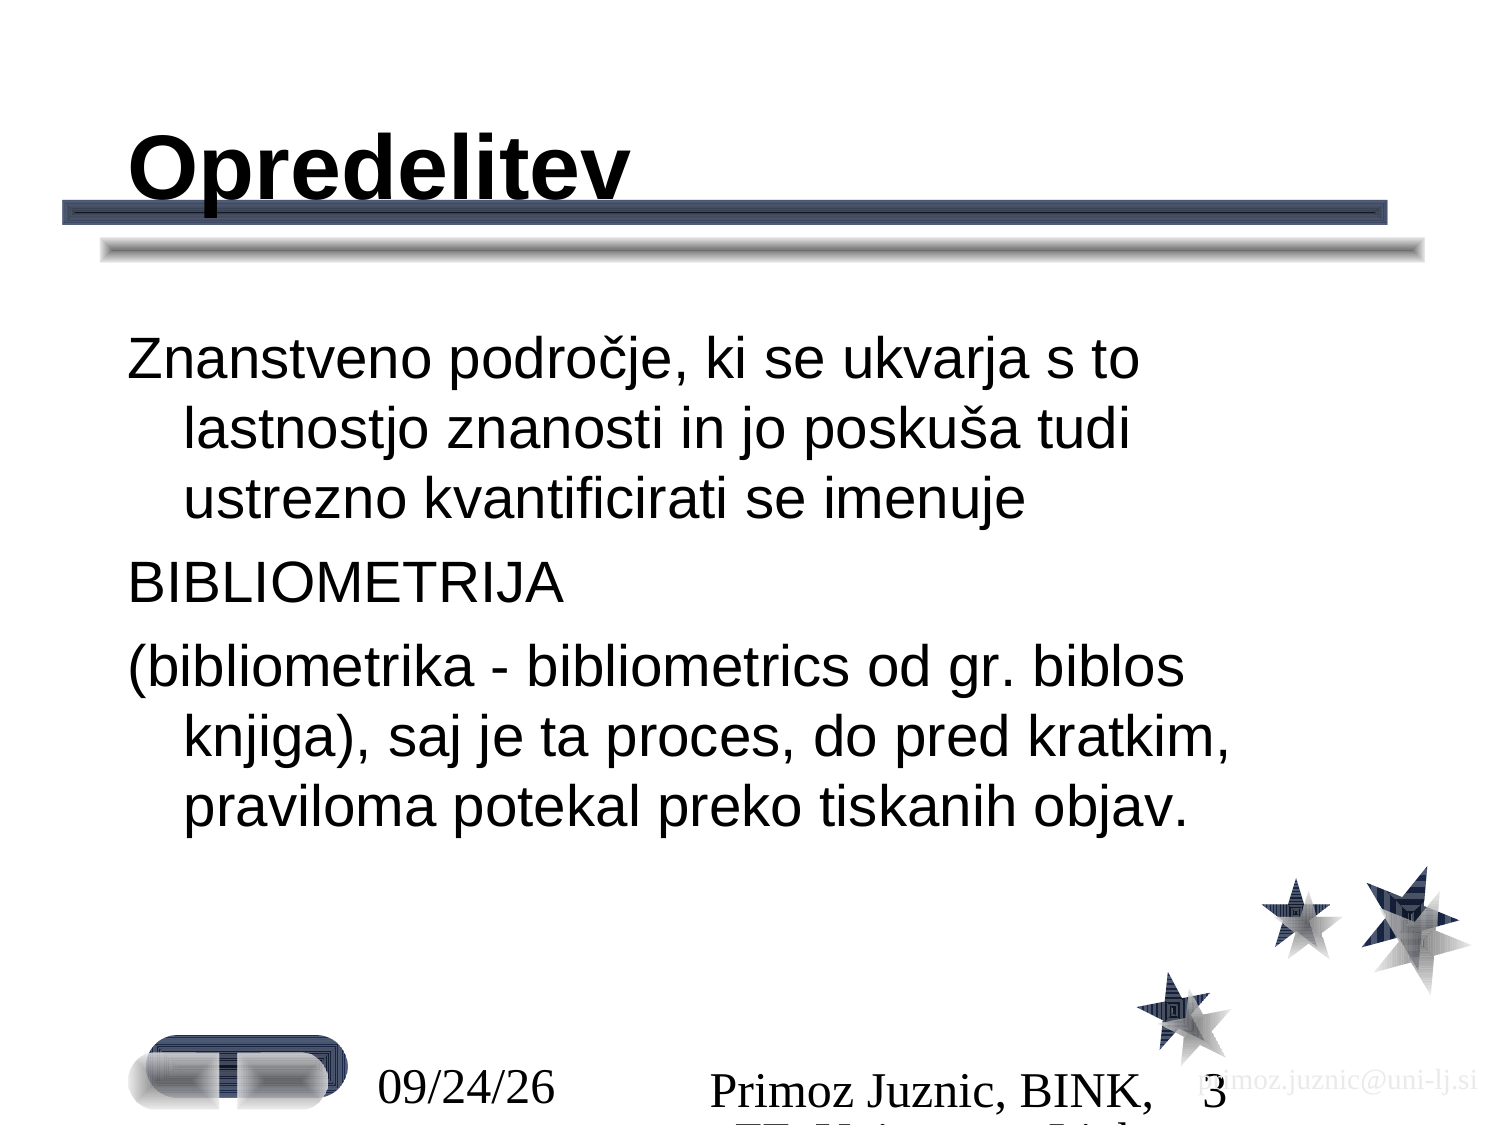

# Opredelitev
Znanstveno področje, ki se ukvarja s to lastnostjo znanosti in jo poskuša tudi ustrezno kvantificirati se imenuje
BIBLIOMETRIJA
(bibliometrika - bibliometrics od gr. biblos knjiga), saj je ta proces, do pred kratkim, praviloma potekal preko tiskanih objav.
Primoz Juznic, BINK, FF, Univerza v Ljubljani
3